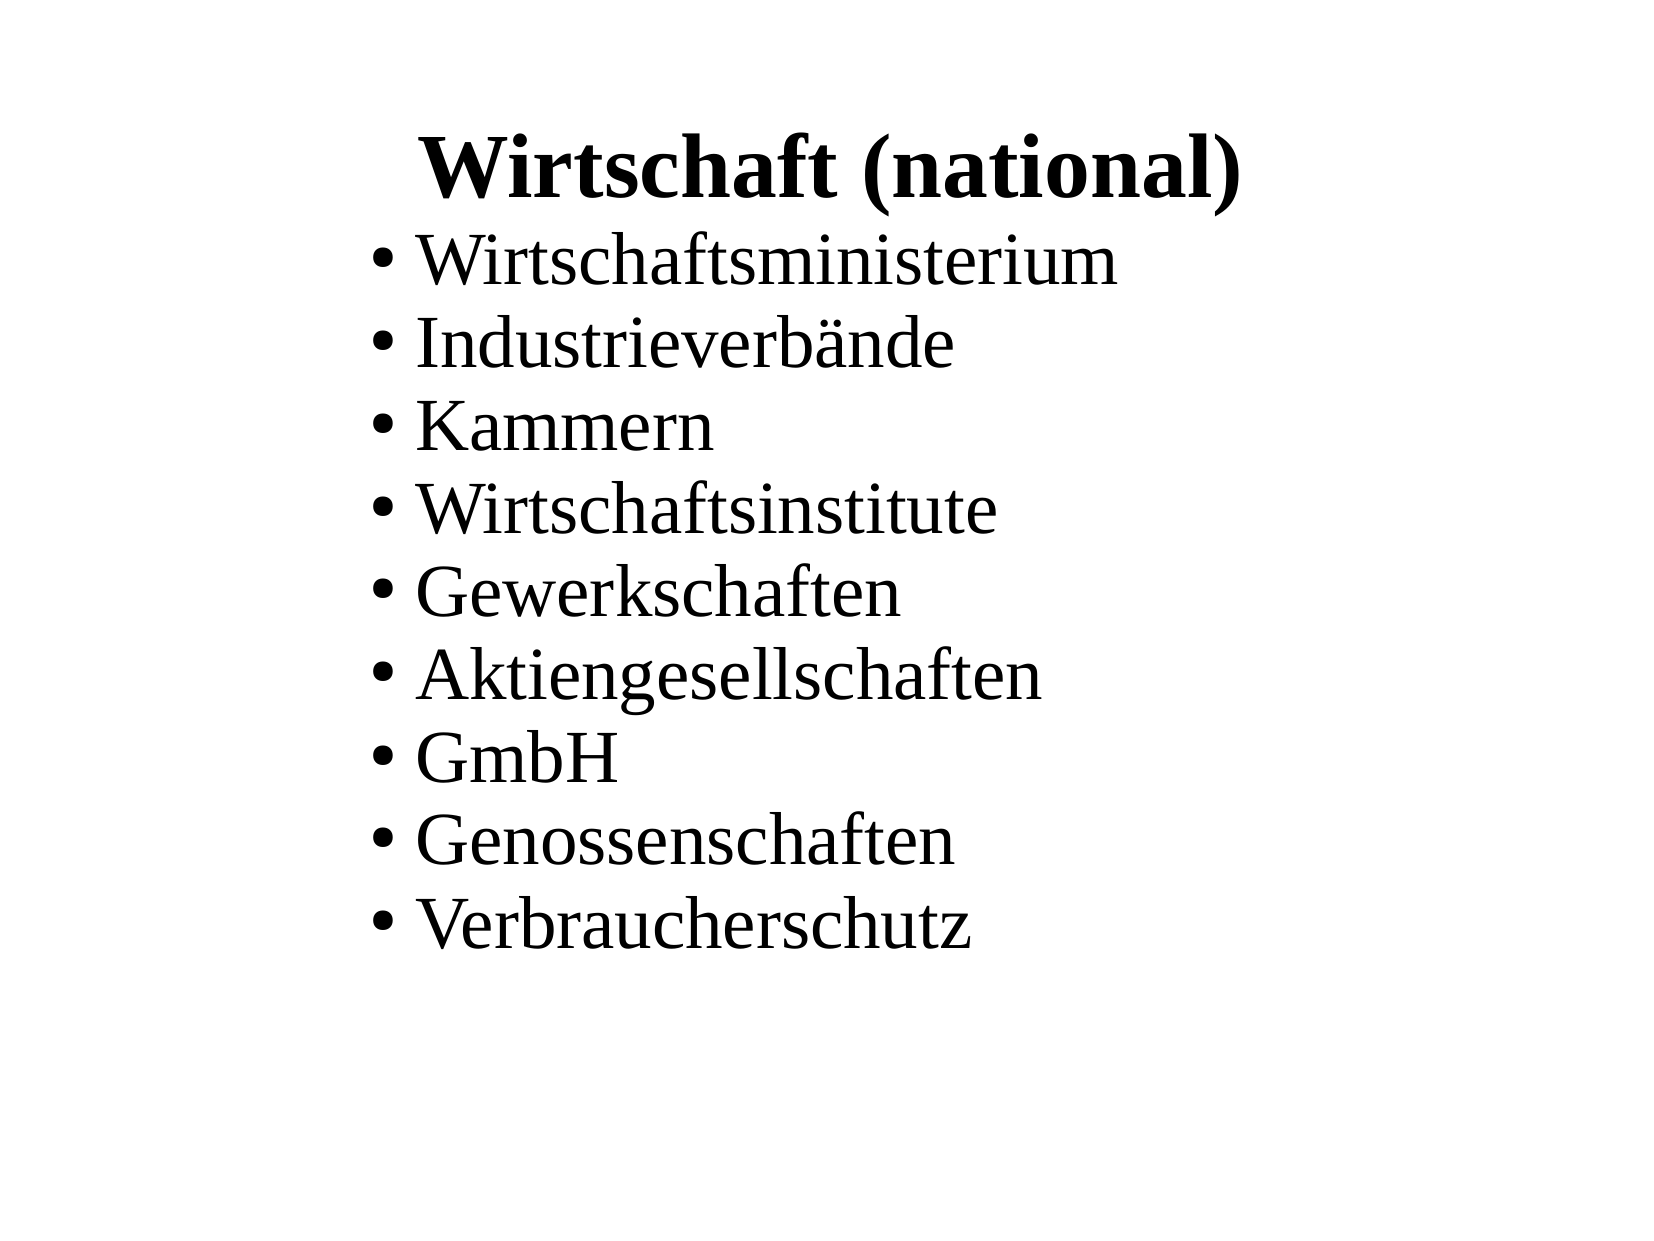

Wirtschaft (national)
 Wirtschaftsministerium
 Industrieverbände
 Kammern
 Wirtschaftsinstitute
 Gewerkschaften
 Aktiengesellschaften
 GmbH
 Genossenschaften
 Verbraucherschutz